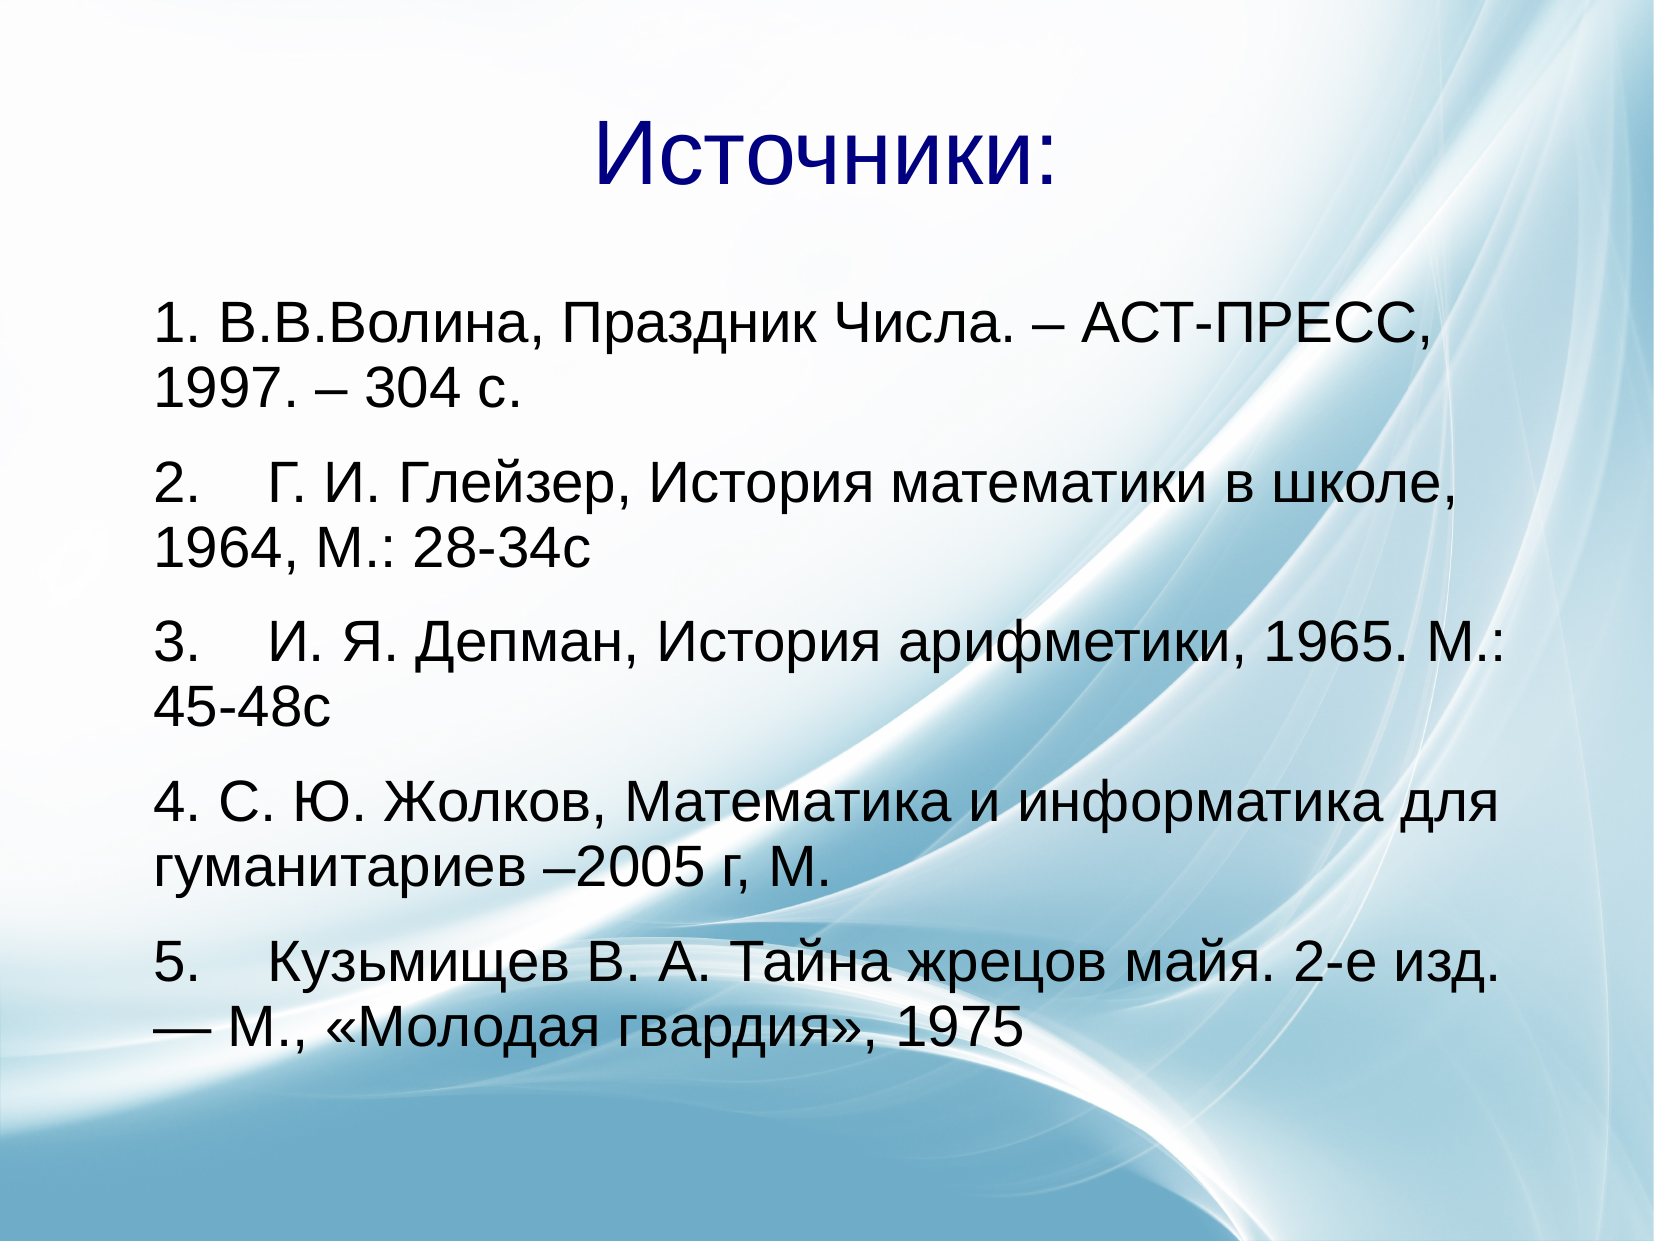

# Источники:
1. В.В.Волина, Праздник Числа. – АСТ-ПРЕСС, 1997. – 304 с.
2. Г. И. Глейзер, История математики в школе, 1964, М.: 28-34с
3. И. Я. Депман, История арифметики, 1965. М.: 45-48с
4. С. Ю. Жолков, Математика и информатика для гуманитариев –2005 г, М.
5. Кузьмищев В. А. Тайна жрецов майя. 2-е изд. — М., «Молодая гвардия», 1975